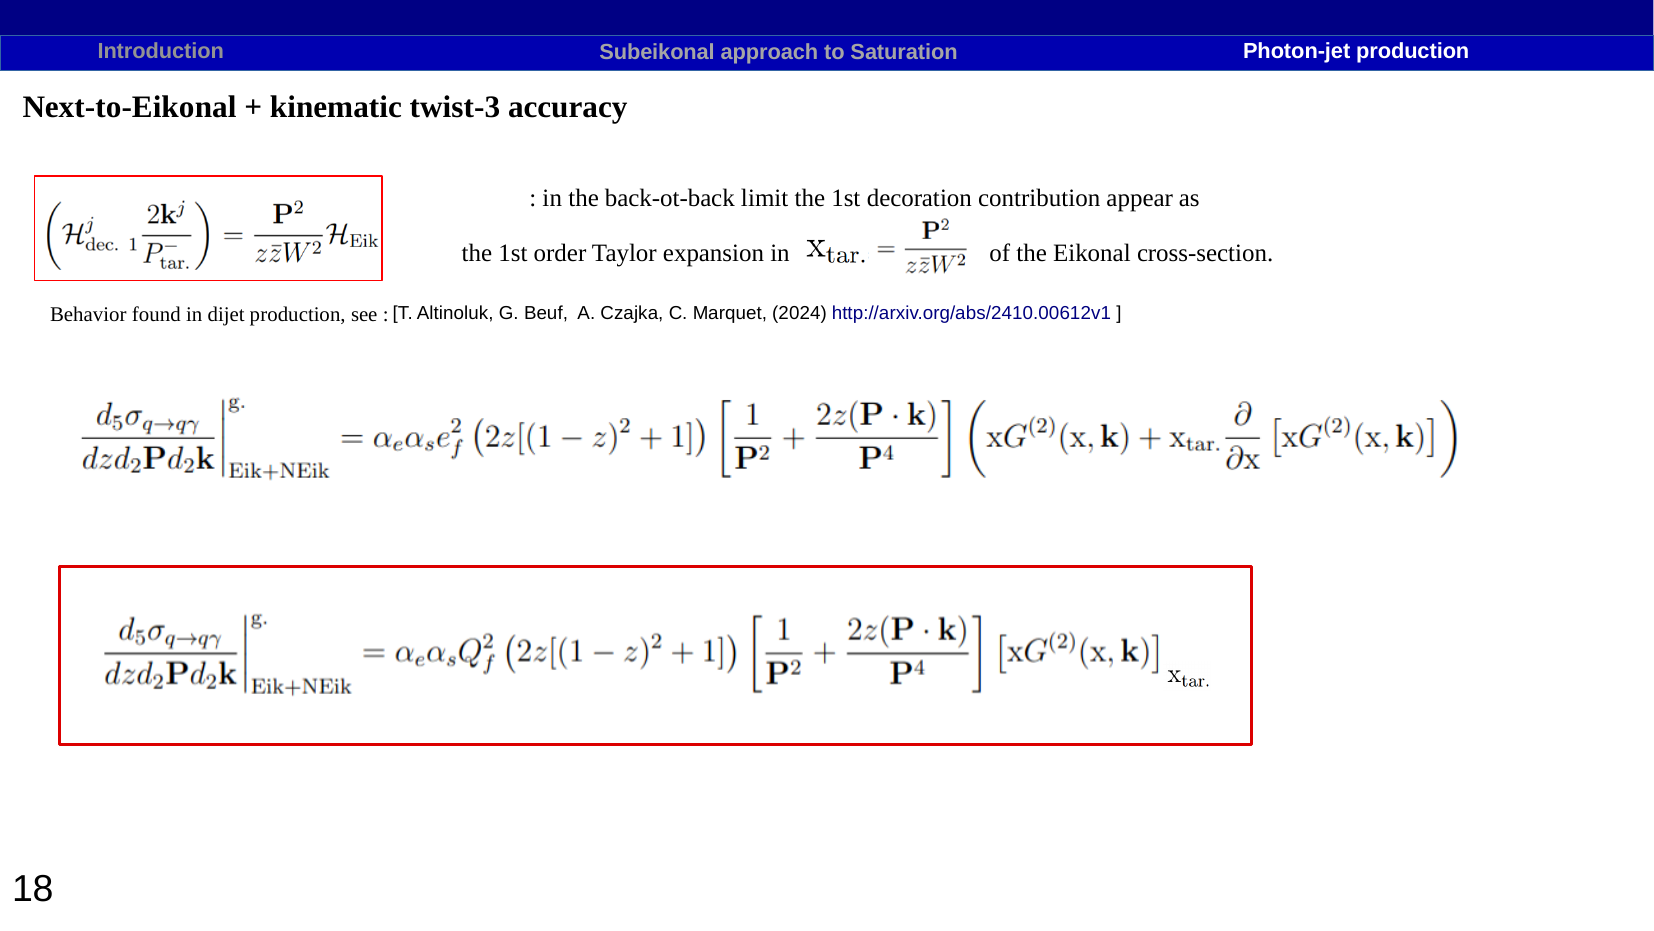

Introduction
Photon-jet production
Subeikonal approach to Saturation
 Next-to-Eikonal + kinematic twist-3 accuracy
: in the back-ot-back limit the 1st decoration contribution appear as
the 1st order Taylor expansion in of the Eikonal cross-section.
Behavior found in dijet production, see :
[T. Altinoluk, G. Beuf, A. Czajka, C. Marquet, (2024) http://arxiv.org/abs/2410.00612v1 ]